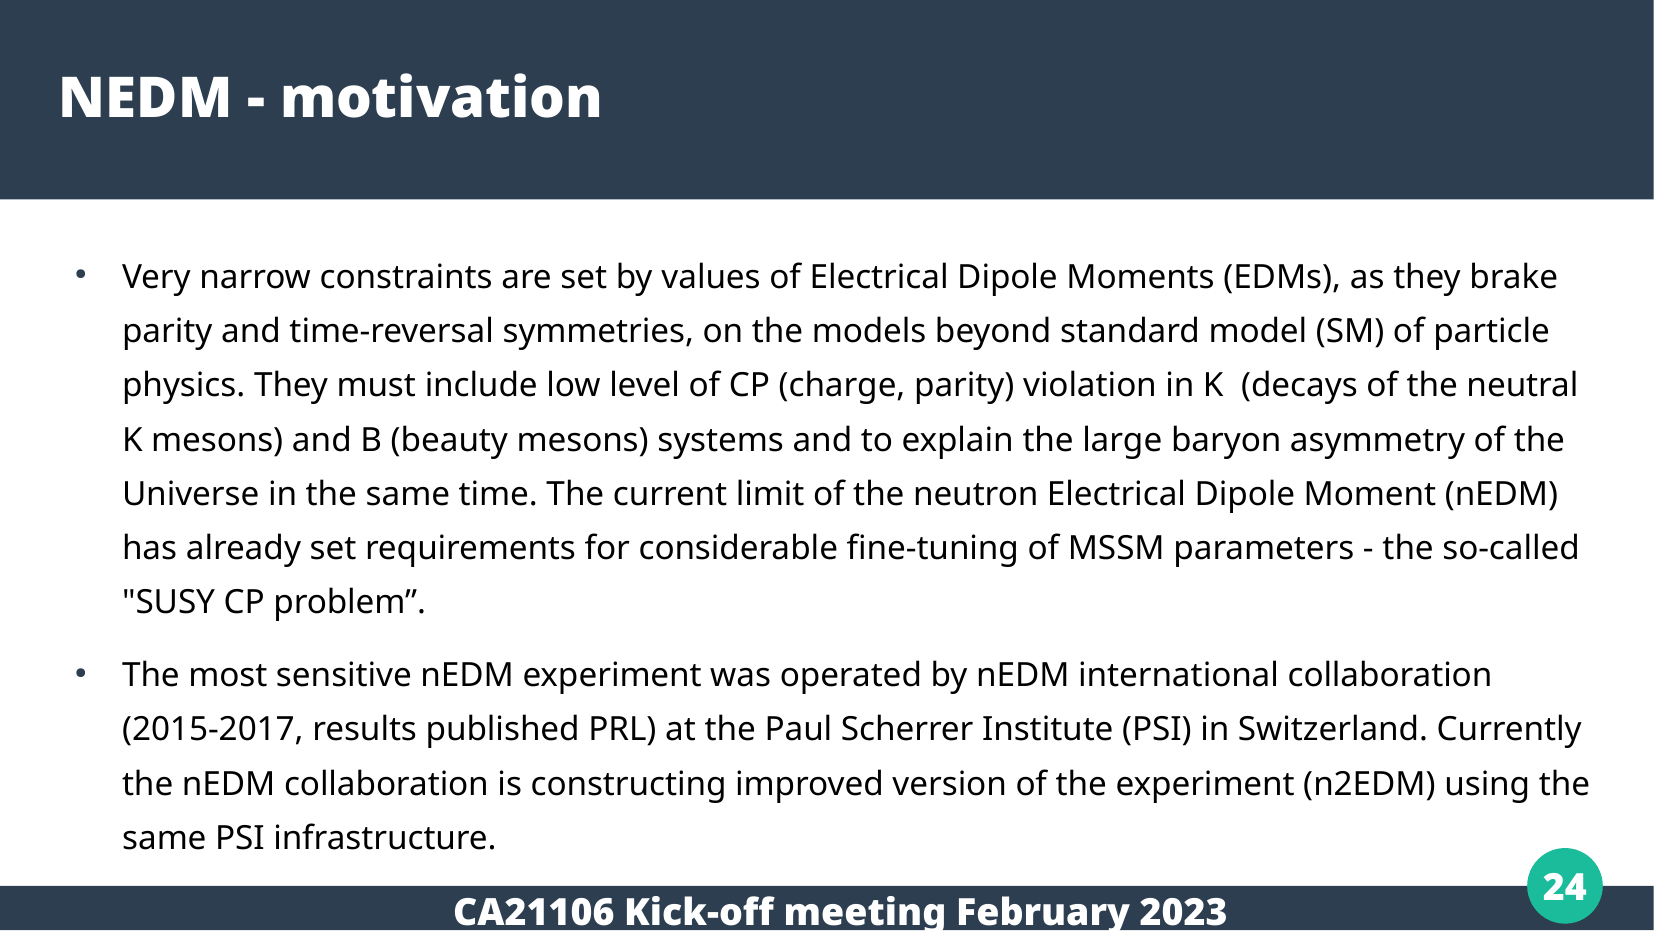

# NEDM - motivation
Very narrow constraints are set by values of Electrical Dipole Moments (EDMs), as they brake parity and time-reversal symmetries, on the models beyond standard model (SM) of particle physics. They must include low level of CP (charge, parity) violation in K  (decays of the neutral K mesons) and B (beauty mesons) systems and to explain the large baryon asymmetry of the Universe in the same time. The current limit of the neutron Electrical Dipole Moment (nEDM) has already set requirements for considerable fine-tuning of MSSM parameters - the so-called "SUSY CP problem”.
The most sensitive nEDM experiment was operated by nEDM international collaboration (2015-2017, results published PRL) at the Paul Scherrer Institute (PSI) in Switzerland. Currently the nEDM collaboration is constructing improved version of the experiment (n2EDM) using the same PSI infrastructure.
CA21106 Kick-off meeting February 2023